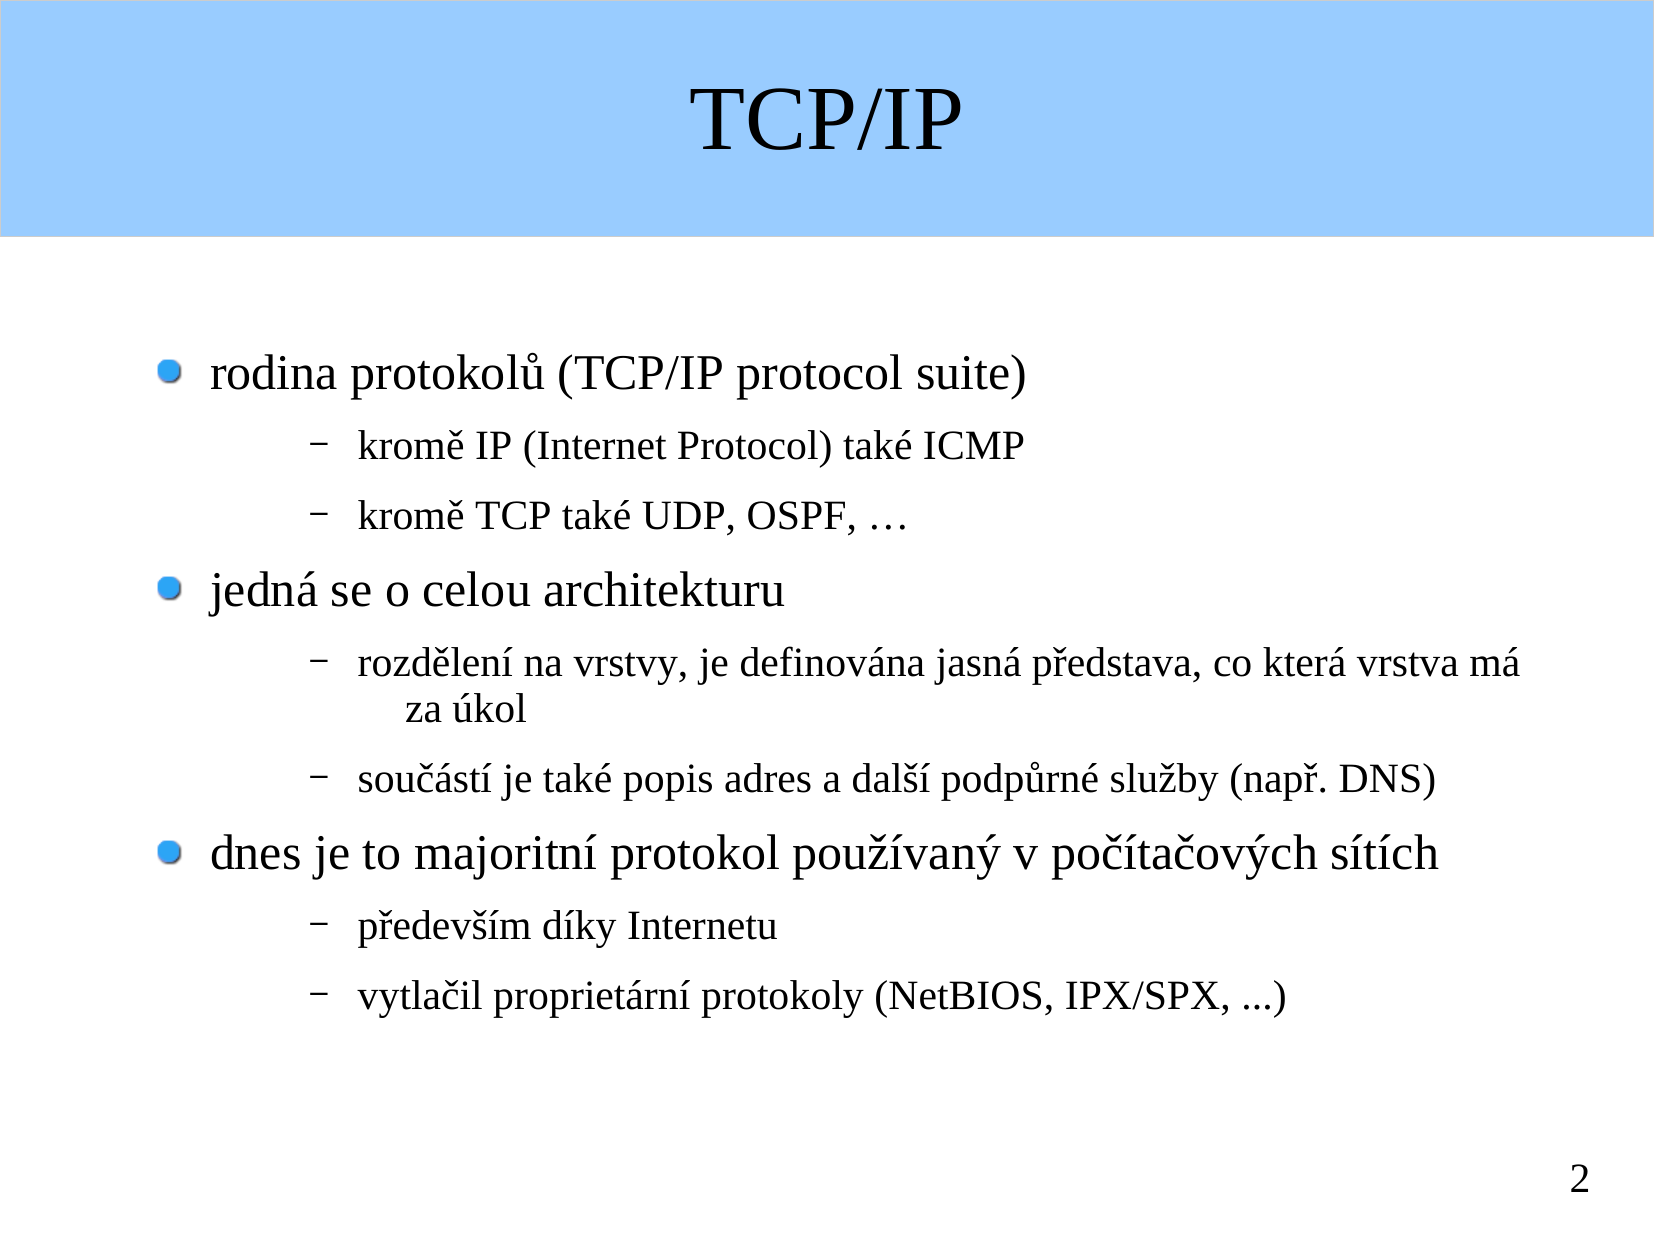

# TCP/IP
rodina protokolů (TCP/IP protocol suite)
kromě IP (Internet Protocol) také ICMP
kromě TCP také UDP, OSPF, …
jedná se o celou architekturu
rozdělení na vrstvy, je definována jasná představa, co která vrstva má za úkol
součástí je také popis adres a další podpůrné služby (např. DNS)
dnes je to majoritní protokol používaný v počítačových sítích
především díky Internetu
vytlačil proprietární protokoly (NetBIOS, IPX/SPX, ...)